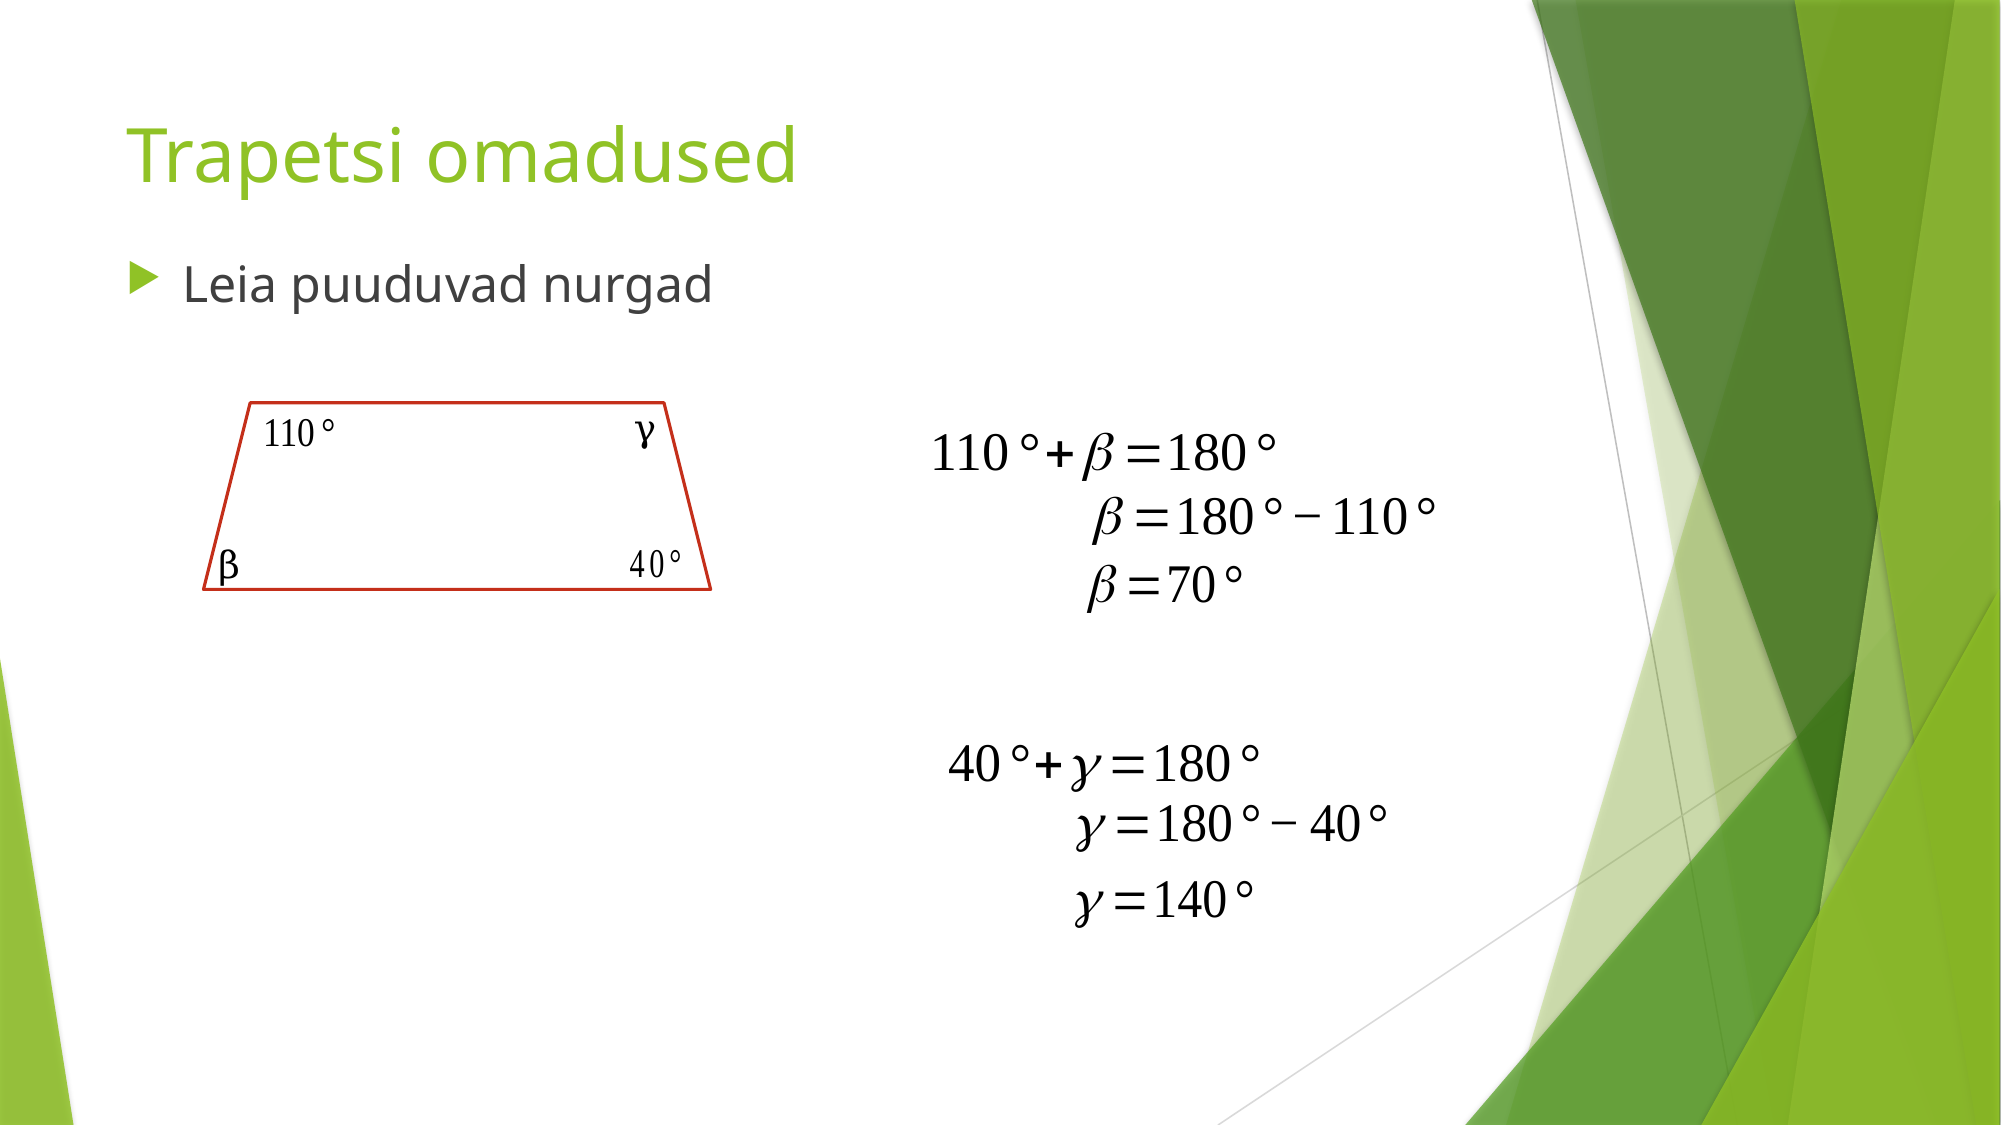

# Trapetsi omadused
Leia puuduvad nurgad
γ
β